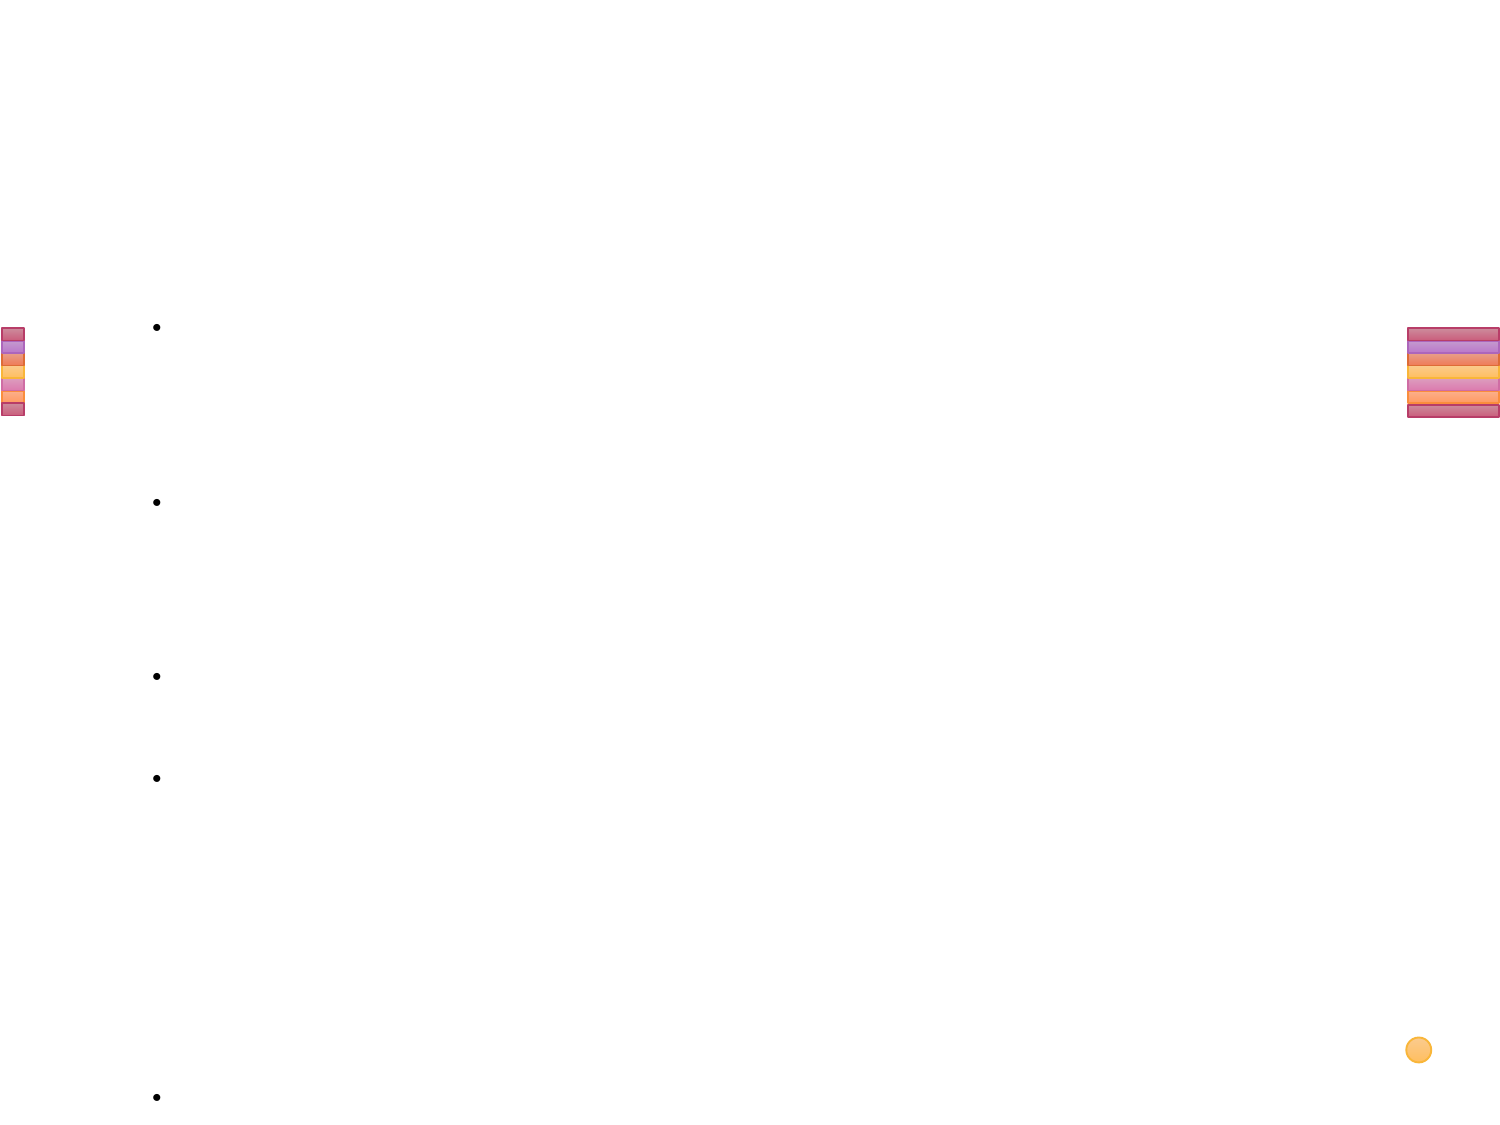

VII.- FLEXIBILIDAD SUSTANCIAL (IV)
# VII. 2.-Modificación sustancial de condiciones de origen contractual
VII.2.1.- Modificación sustancial individual
El trabajador, ante tal decisión, que goza de inmediata ejecutividad, puede de forma alternativa y no cumulativa:
- Conformarse
- Acción de reposición: No conformarse e impugnar la decisión ante la jurisdicción social, en cuyo caso la sentencia declarará la modificación justificada o injustificada y, en este último caso, reconocerá el derecho del trabajador a ser repuesto en sus anteriores condiciones. (art.41.3 ET y art.138 LRJS). La negativa del empresario a reintegrar al trabajador a sus anteriores condiciones de trabajo da lugar a la acción de extinción del contrato del art.50.1c) ET con una indemnización de 33 días de salario por año de servicio, prorrateándose por meses los períodos de tiempo inferiores a un año, hasta un máximo de 24 mensualidades.
-Acción de rescisión contractual si resultase perjudicado excepto en la modificación sustancial de sistema de trabajo y rendimiento. Si se estima tendrá derecho a percibir una indemnización de 20 días de salario por año de servicio prorrateándose por meses los períodos inferiores a un año y con un máximo de nueve meses. (art.41.3ET)
- Acción de extinción: Si las modificaciones sustanciales en las condiciones de trabajo llevadas a cabo sin respetar lo previsto en el artículo 41 ET y redunden en menoscabo de la dignidad del trabajador, el trabajador goza de la acción del art.50.1a) ET, con una indemnización 33 días de salario por año de servicio, prorrateándose por meses los períodos de tiempo inferiores a un año, hasta un máximo de 24 mensualidades